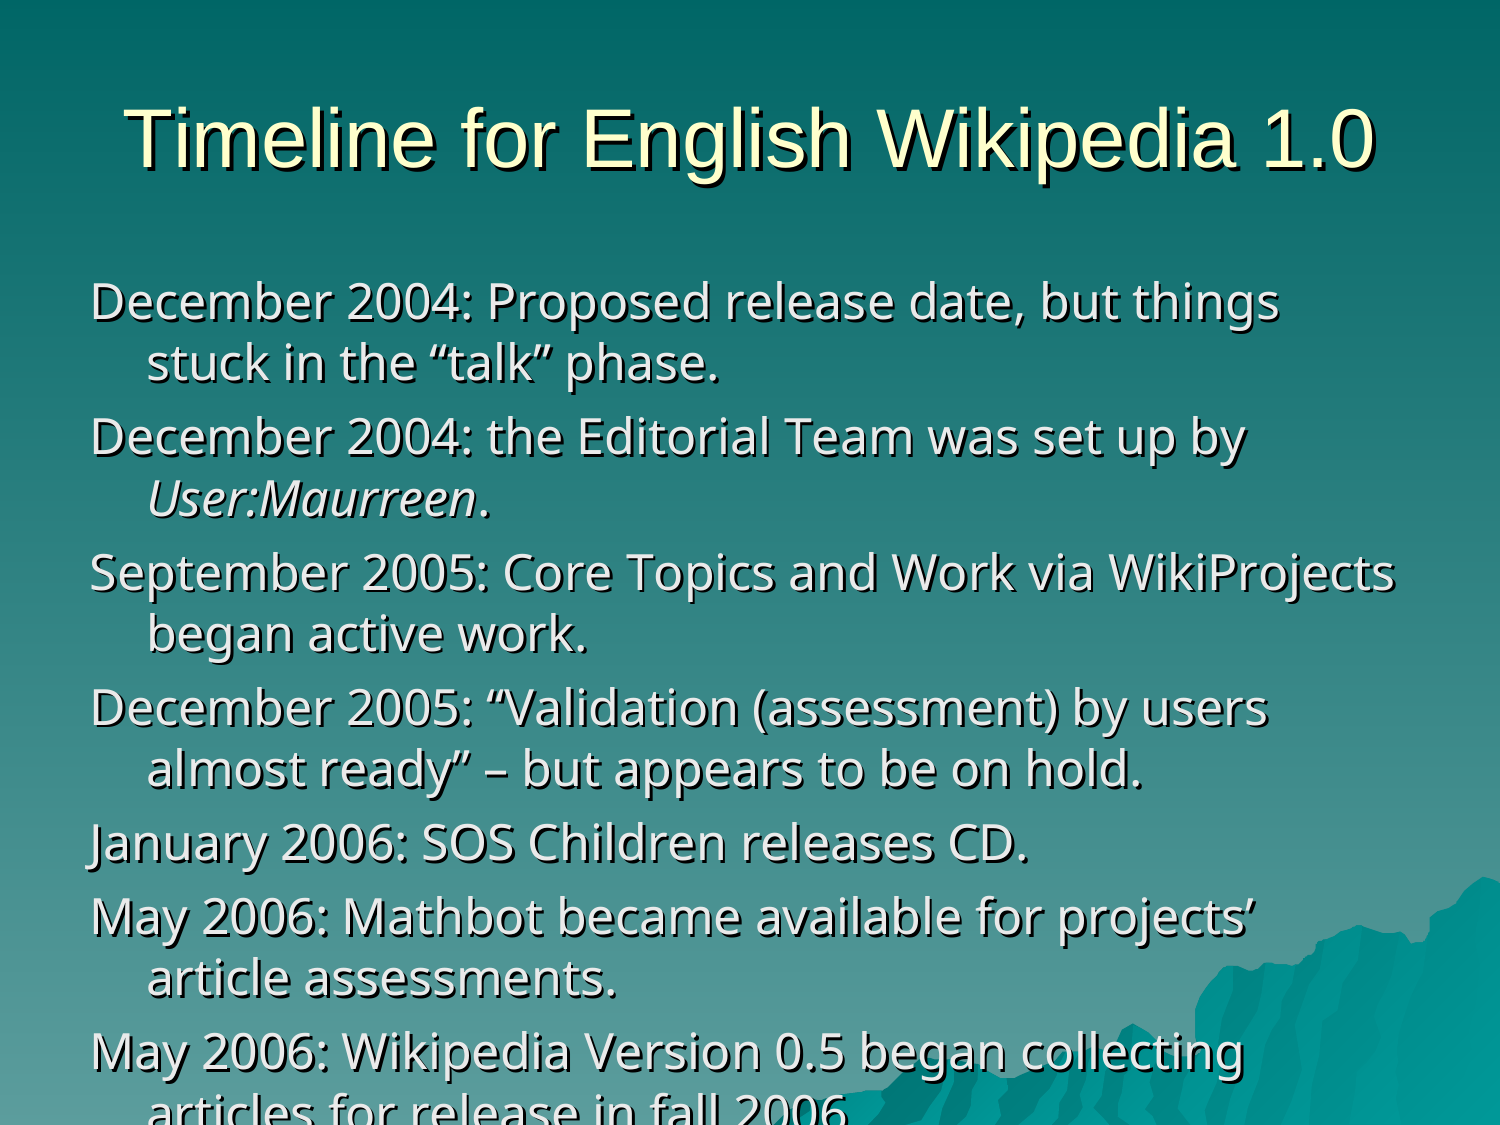

# Timeline for English Wikipedia 1.0
December 2004: Proposed release date, but things stuck in the “talk” phase.
December 2004: the Editorial Team was set up by User:Maurreen.
September 2005: Core Topics and Work via WikiProjects began active work.
December 2005: “Validation (assessment) by users almost ready” – but appears to be on hold.
January 2006: SOS Children releases CD.
May 2006: Mathbot became available for projects’ article assessments.
May 2006: Wikipedia Version 0.5 began collecting articles for release in fall 2006.
June 2006: Torrent project underway.